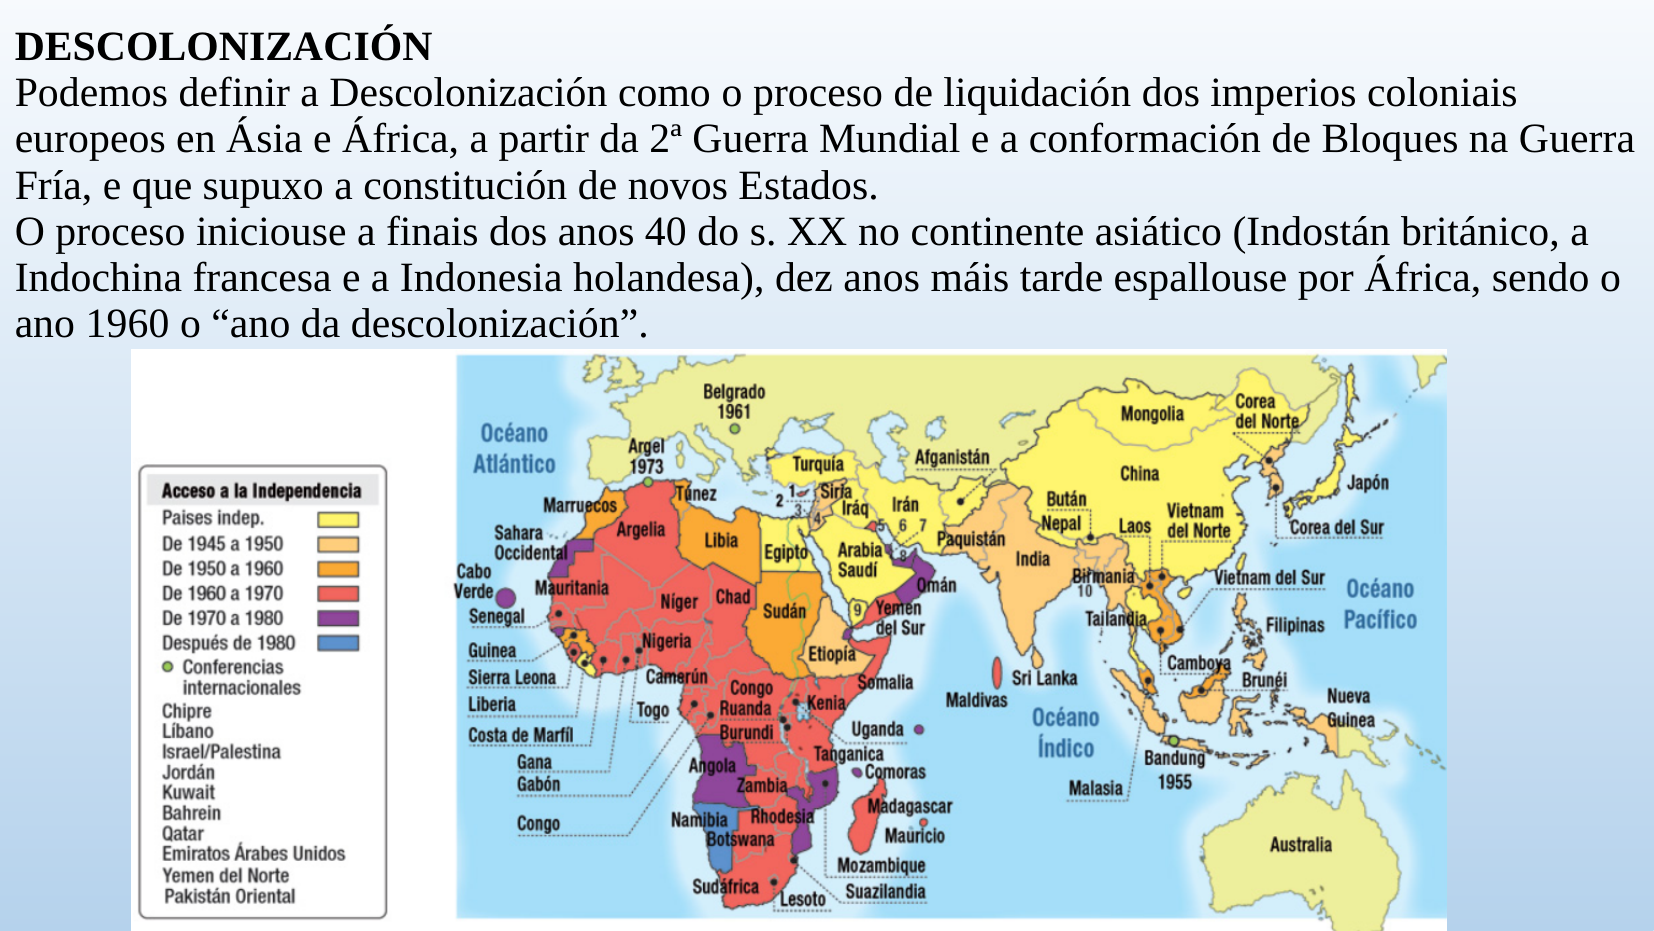

DESCOLONIZACIÓN
Podemos definir a Descolonización como o proceso de liquidación dos imperios coloniais europeos en Ásia e África, a partir da 2ª Guerra Mundial e a conformación de Bloques na Guerra Fría, e que supuxo a constitución de novos Estados.
O proceso iniciouse a finais dos anos 40 do s. XX no continente asiático (Indostán británico, a Indochina francesa e a Indonesia holandesa), dez anos máis tarde espallouse por África, sendo o ano 1960 o “ano da descolonización”.